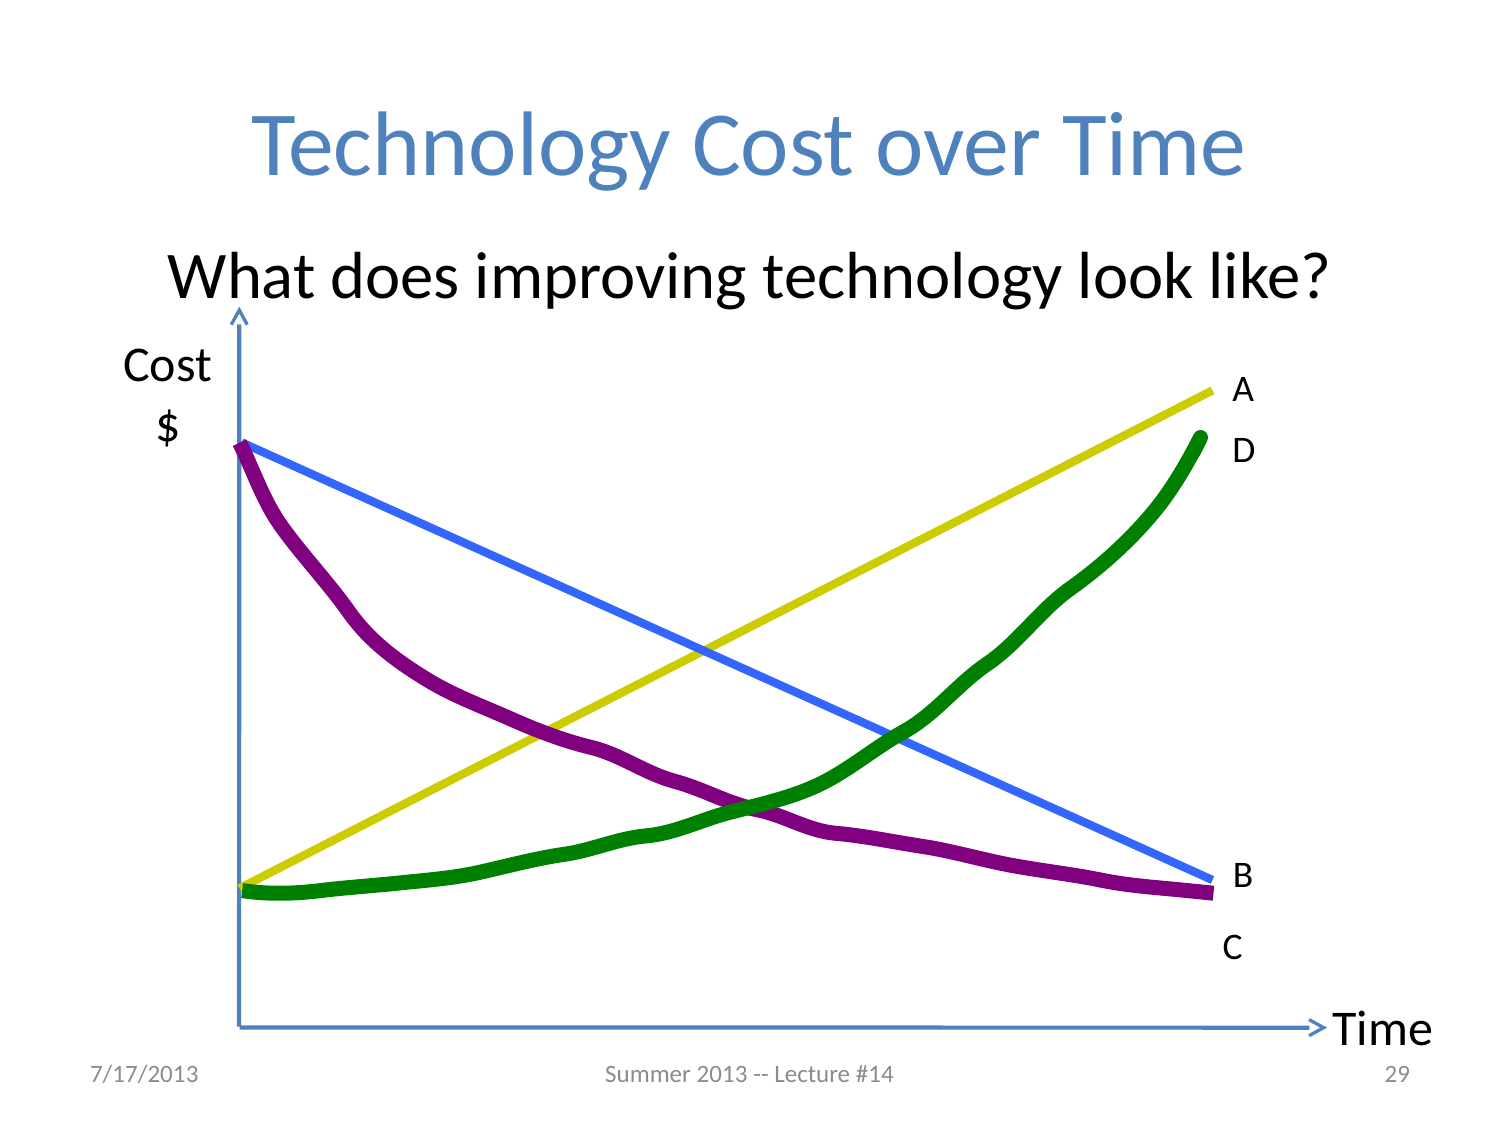

# Technology Cost over Time
What does improving technology look like?
Cost
$
A
D
B
C
Time
7/17/2013
Summer 2013 -- Lecture #14